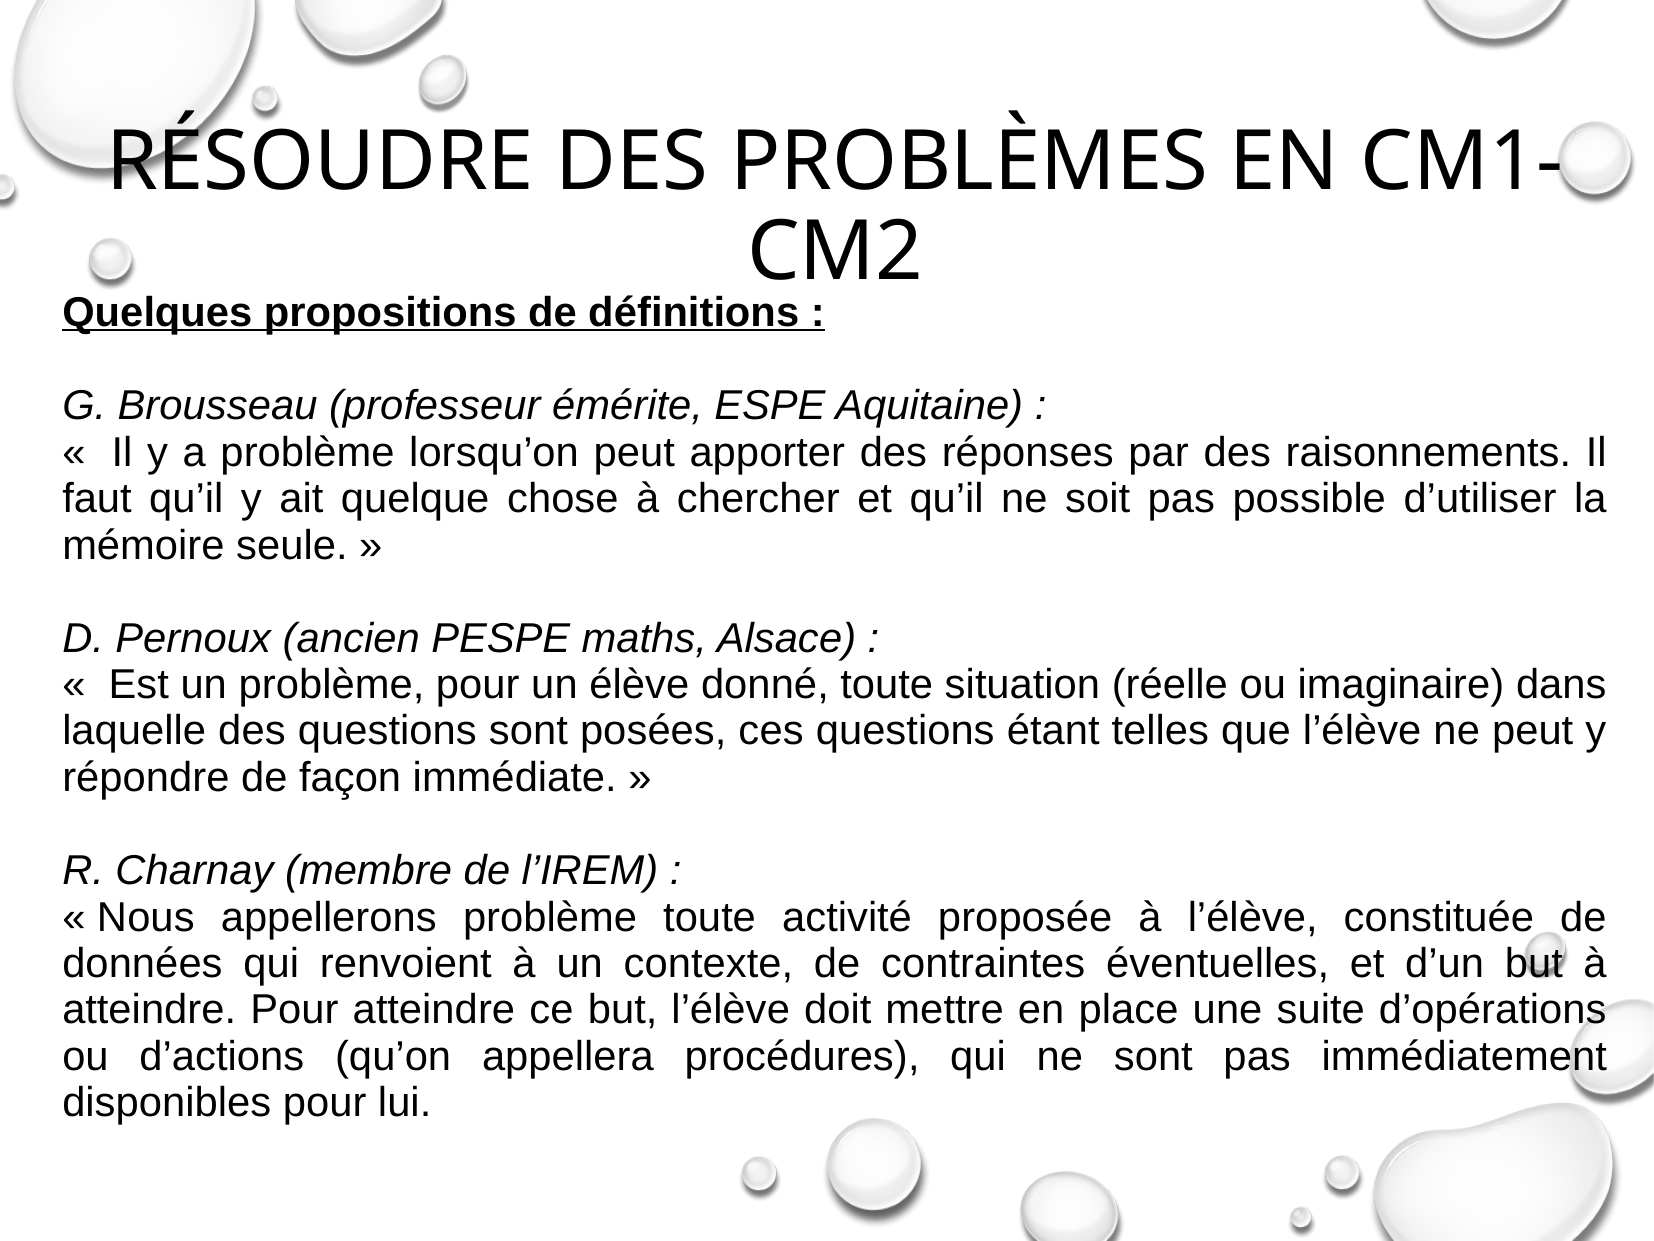

# Résoudre des problèmes en CM1-CM2
Quelques propositions de définitions :
G. Brousseau (professeur émérite, ESPE Aquitaine) :
«  Il y a problème lorsqu’on peut apporter des réponses par des raisonnements. Il faut qu’il y ait quelque chose à chercher et qu’il ne soit pas possible d’utiliser la mémoire seule. »
D. Pernoux (ancien PESPE maths, Alsace) :
«  Est un problème, pour un élève donné, toute situation (réelle ou imaginaire) dans laquelle des questions sont posées, ces questions étant telles que l’élève ne peut y répondre de façon immédiate. »
R. Charnay (membre de l’IREM) :
« Nous appellerons problème toute activité proposée à l’élève, constituée de données qui renvoient à un contexte, de contraintes éventuelles, et d’un but à atteindre. Pour atteindre ce but, l’élève doit mettre en place une suite d’opérations ou d’actions (qu’on appellera procédures), qui ne sont pas immédiatement disponibles pour lui.